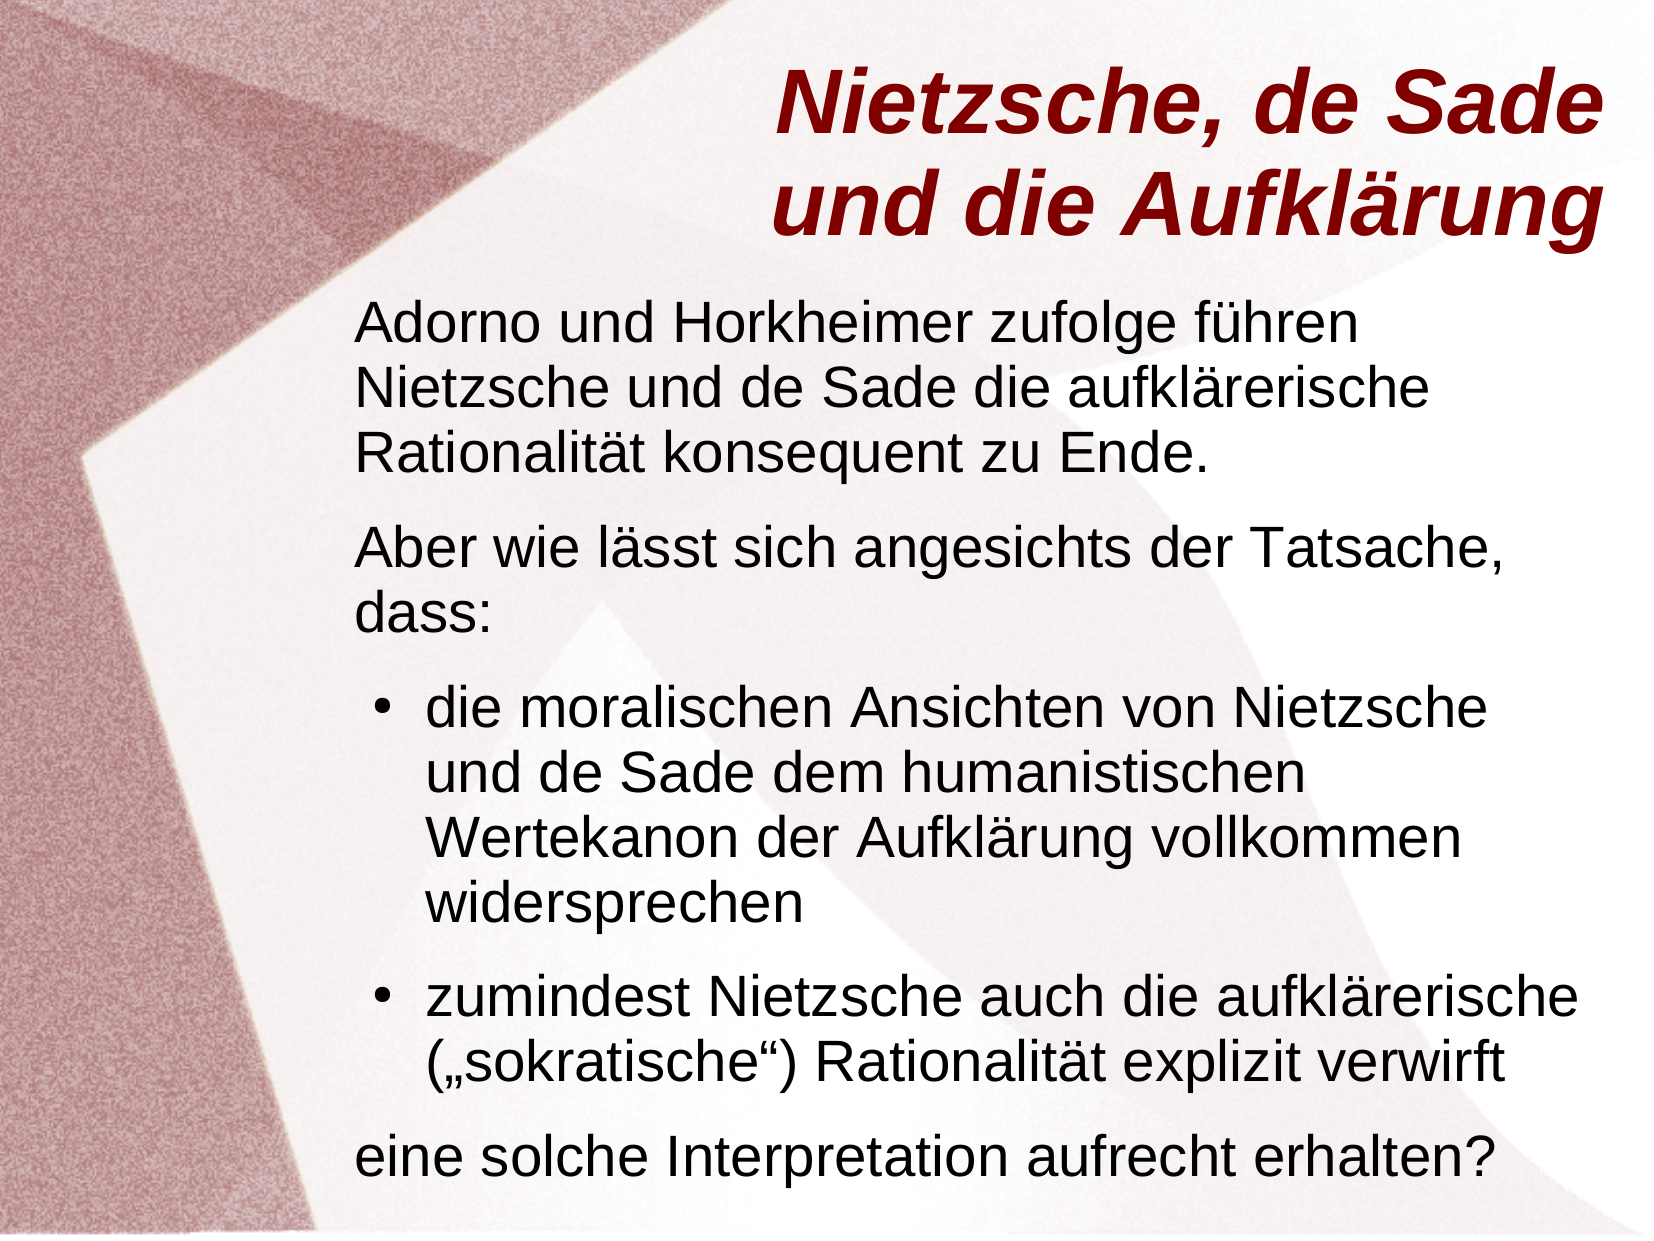

# Nietzsche, de Sade und die Aufklärung
Adorno und Horkheimer zufolge führen Nietzsche und de Sade die aufklärerische Rationalität konsequent zu Ende.
Aber wie lässt sich angesichts der Tatsache, dass:
die moralischen Ansichten von Nietzsche und de Sade dem humanistischen Wertekanon der Aufklärung vollkommen widersprechen
zumindest Nietzsche auch die aufklärerische („sokratische“) Rationalität explizit verwirft
eine solche Interpretation aufrecht erhalten?